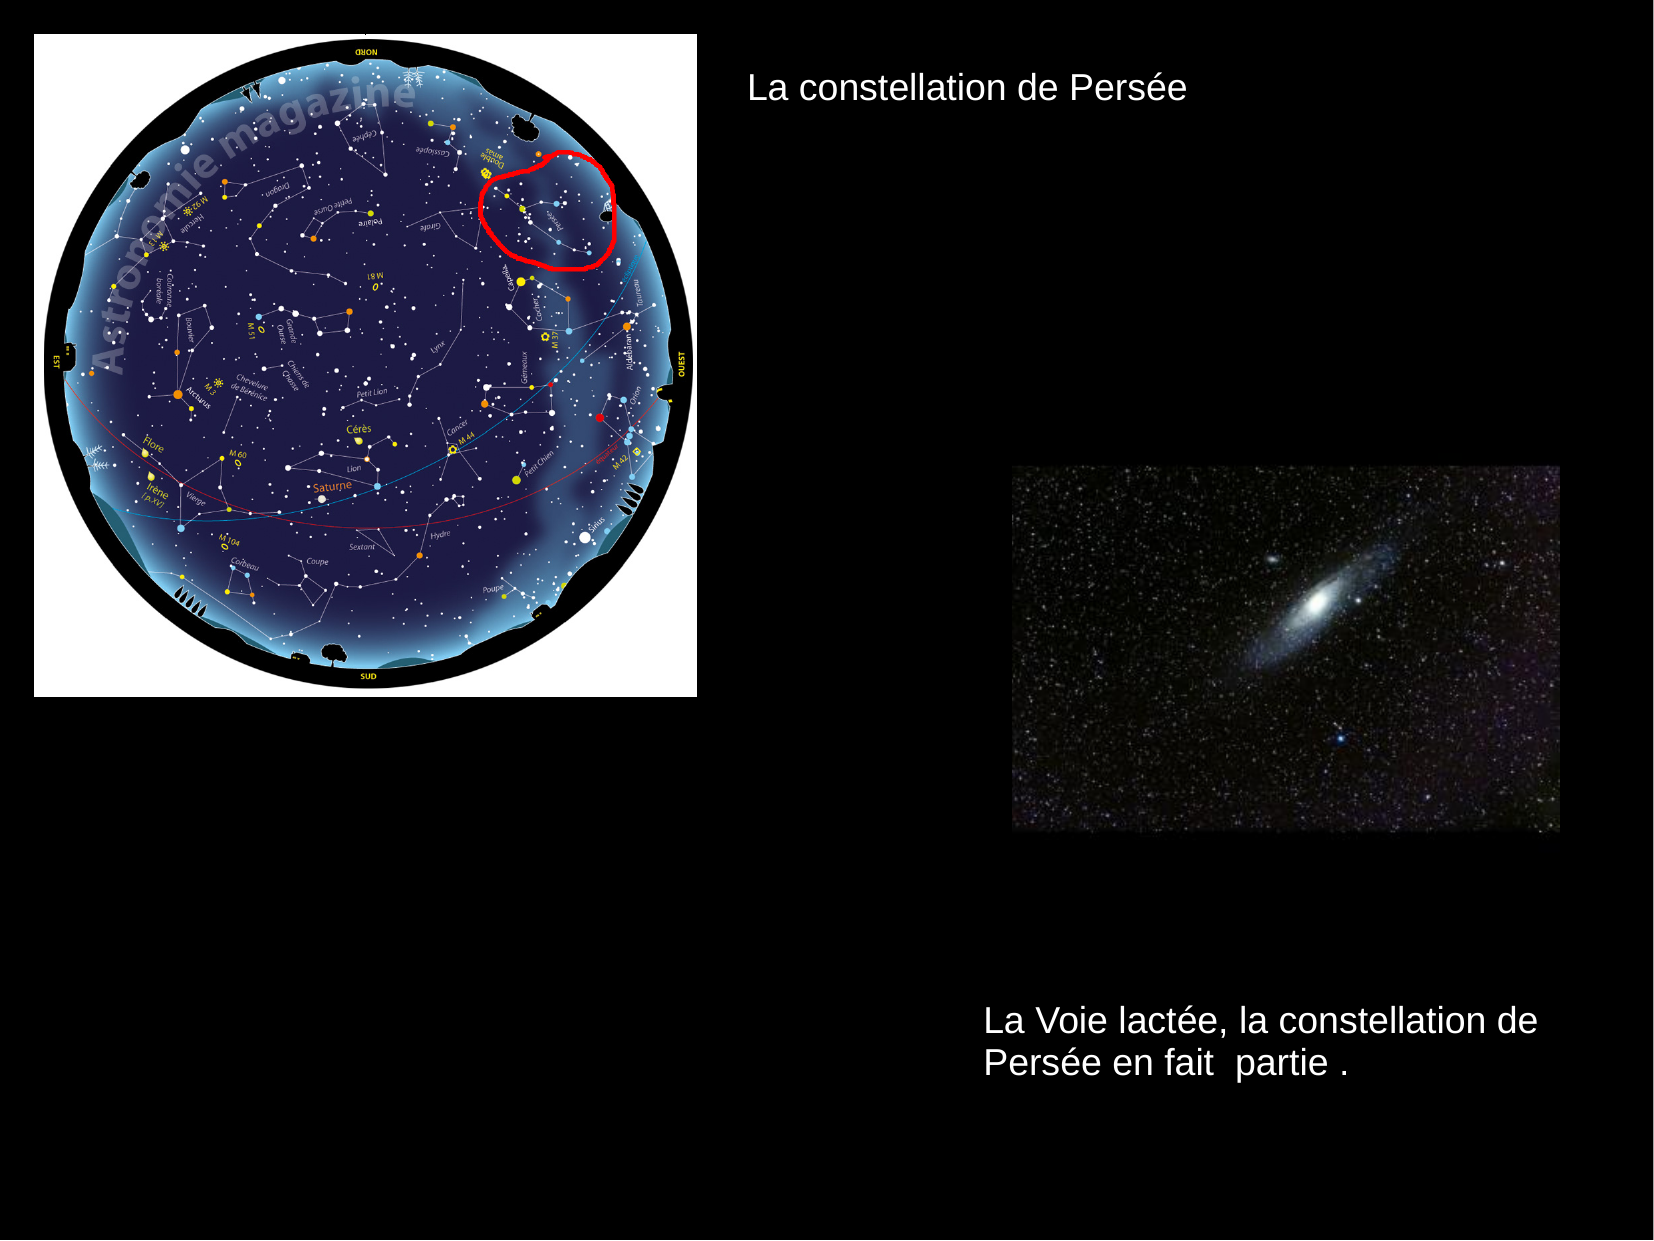

La constellation de Persée
La Voie lactée, la constellation de Persée en fait partie .